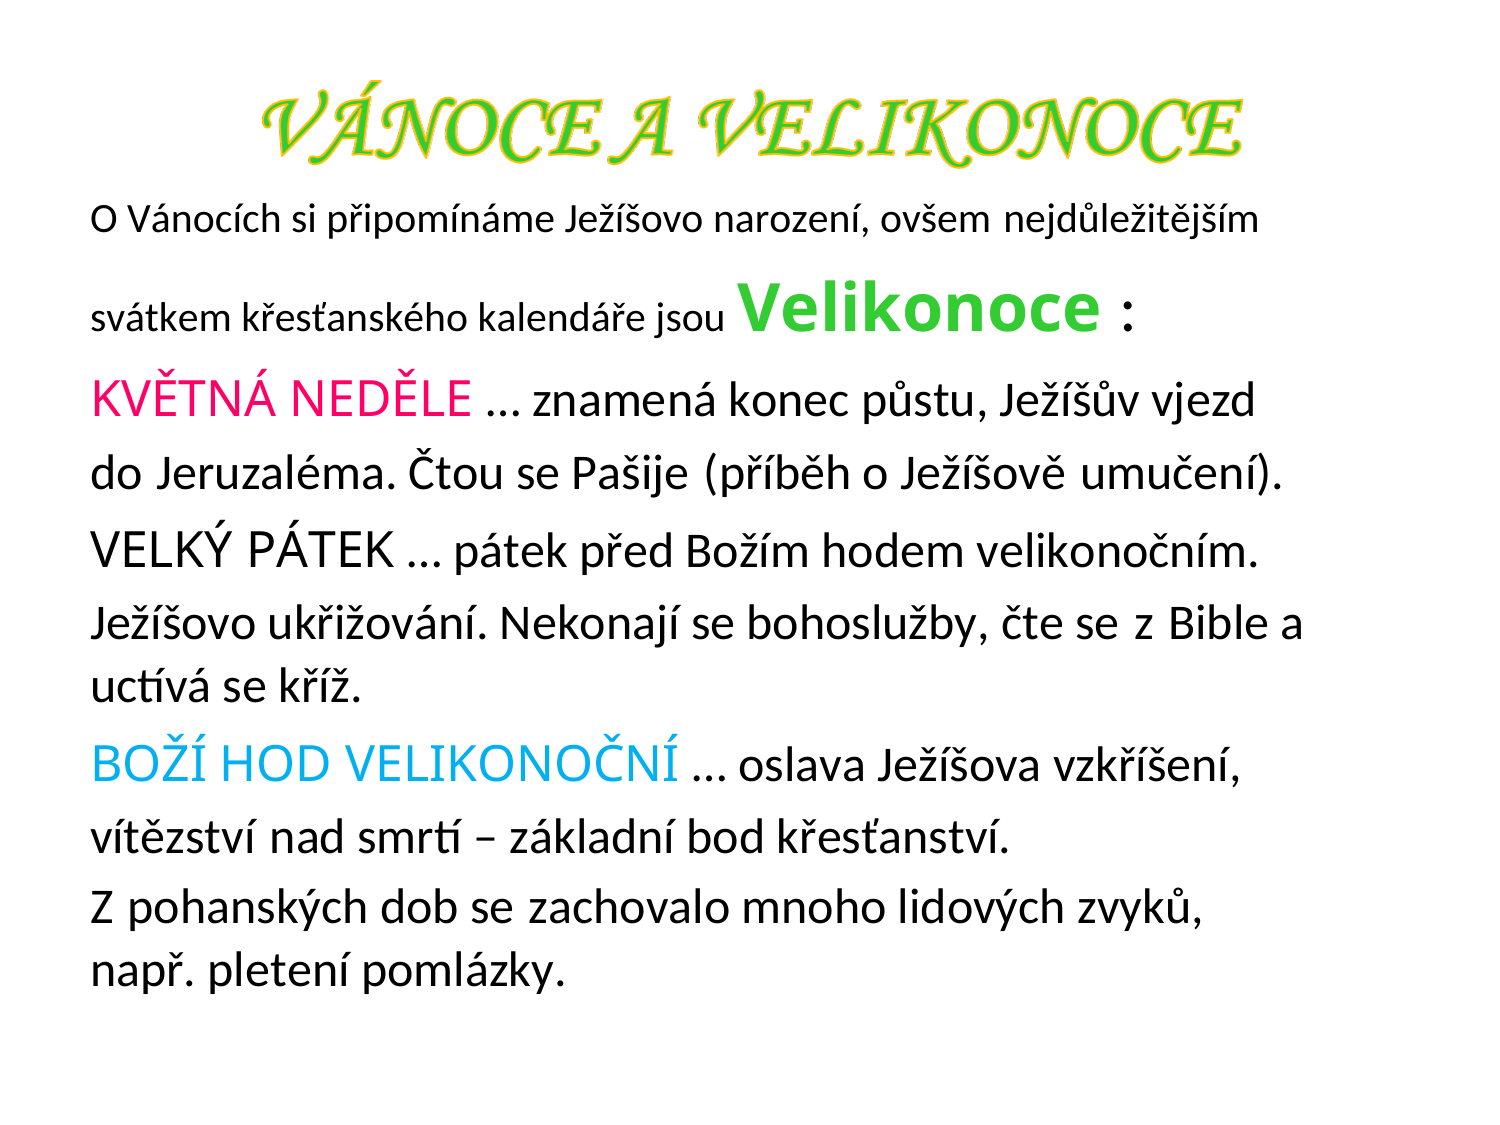

# O Vánocích si připomínáme Ježíšovo narození, ovšem nejdůležitějším
svátkem křesťanského kalendáře jsou Velikonoce :
KVĚTNÁ NEDĚLE … znamená konec půstu, Ježíšův vjezd
do Jeruzaléma. Čtou se Pašije (příběh o Ježíšově umučení).
VELKÝ PÁTEK … pátek před Božím hodem velikonočním.
Ježíšovo ukřižování. Nekonají se bohoslužby, čte se z Bible a
uctívá se kříž.
BOŽÍ HOD VELIKONOČNÍ … oslava Ježíšova vzkříšení,
vítězství nad smrtí – základní bod křesťanství.
Z pohanských dob se zachovalo mnoho lidových zvyků,
např. pletení pomlázky.